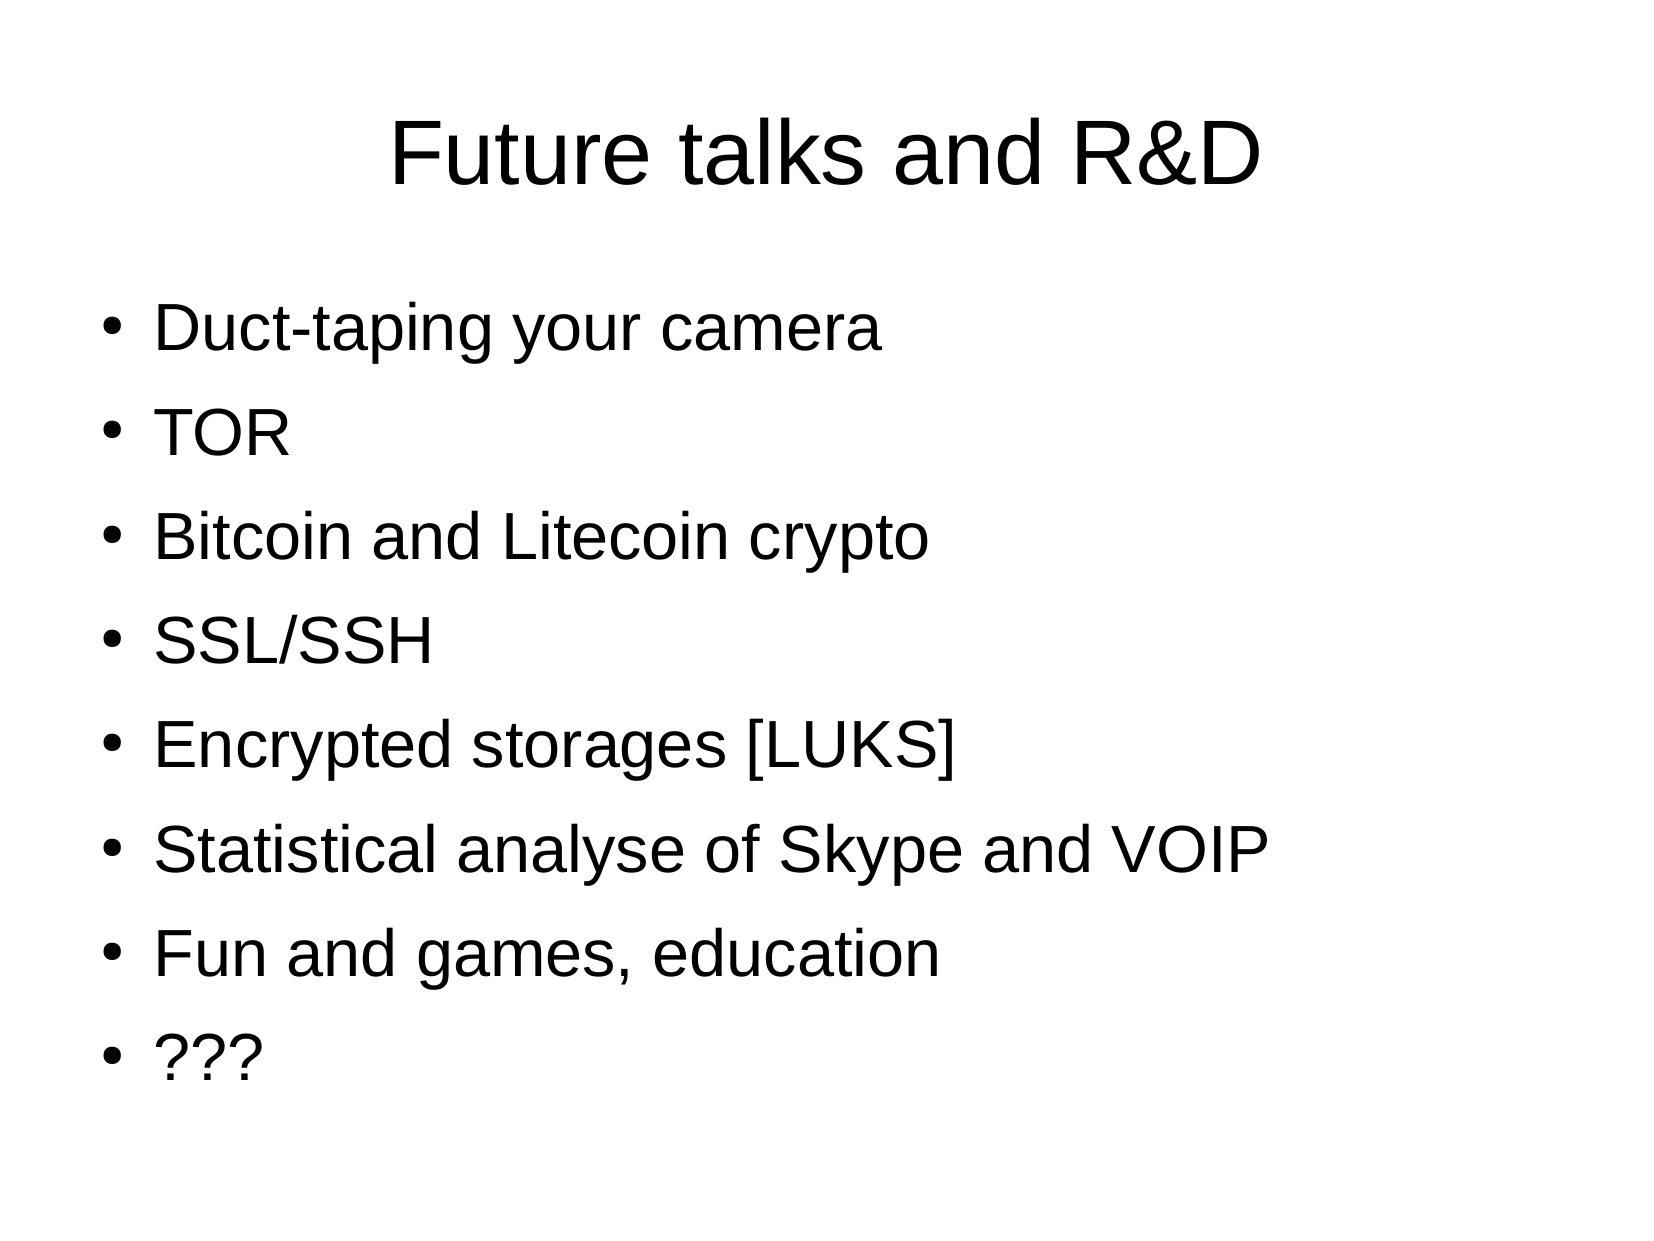

# Future talks and R&D
Duct-taping your camera
TOR
Bitcoin and Litecoin crypto
SSL/SSH
Encrypted storages [LUKS]
Statistical analyse of Skype and VOIP
Fun and games, education
???